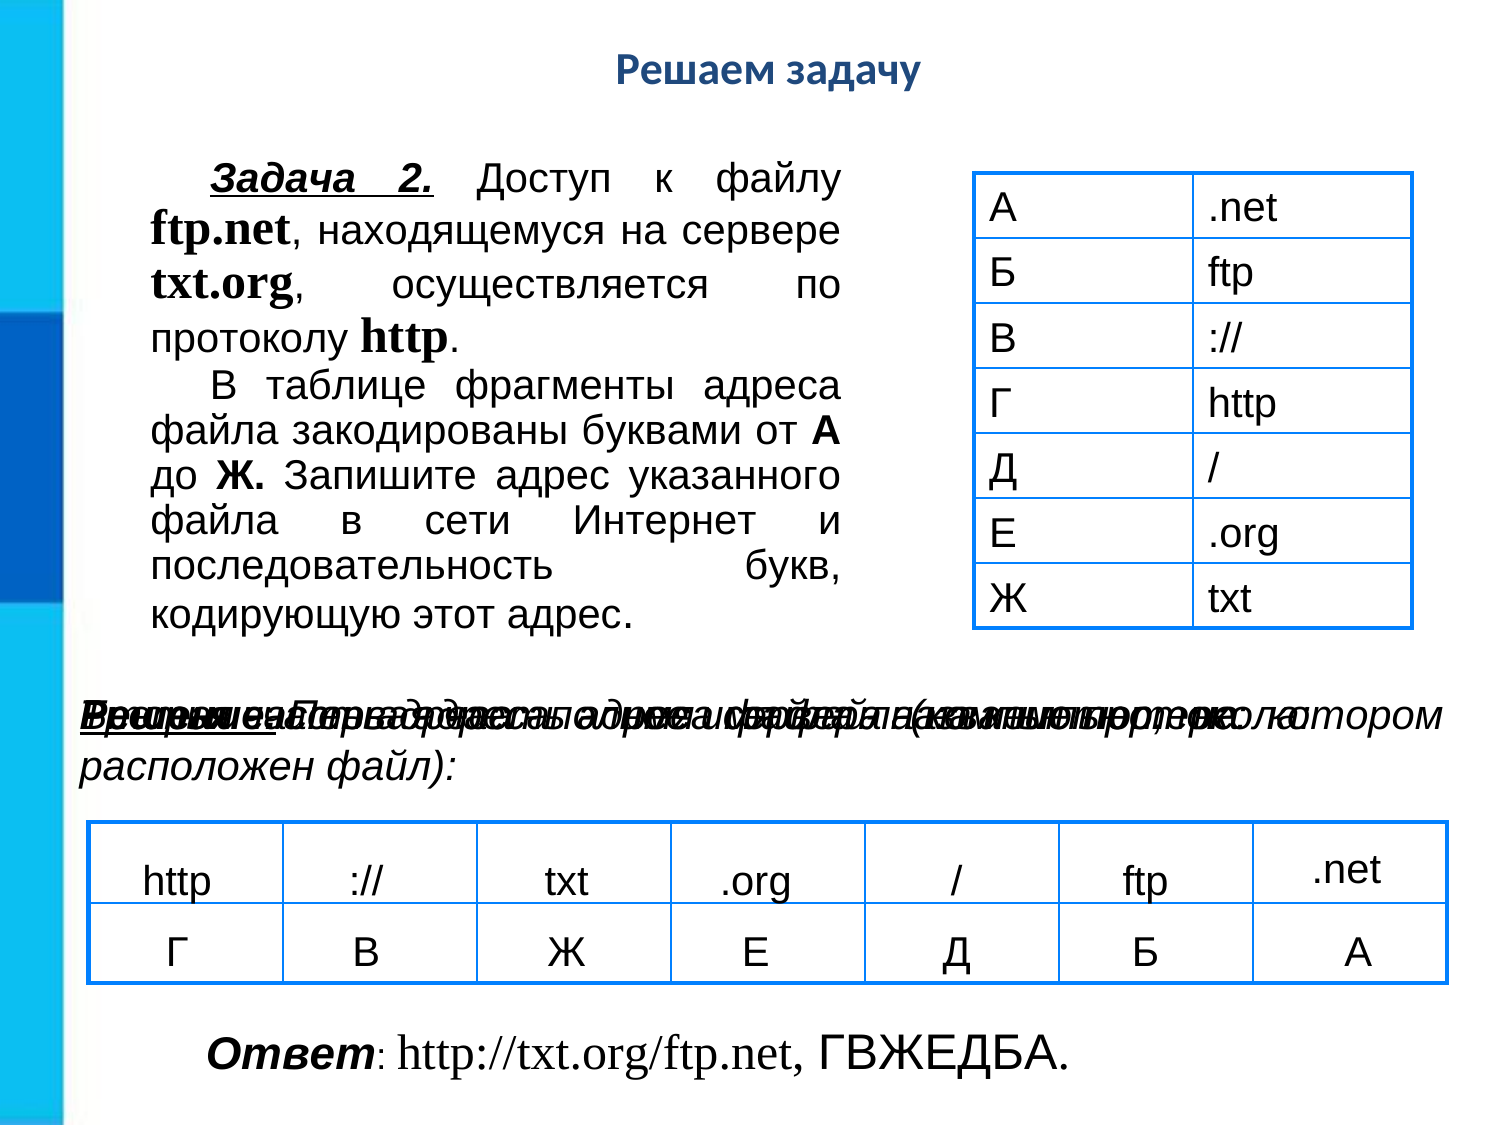

Решаем задачу
Задача 2. Доступ к файлу ftp.net, находящемуся на сервере txt.org, осуществляется по протоколу http.
В таблице фрагменты адреса файла закодированы буквами от А до Ж. Запишите адрес указанного файла в сети Интернет и последовательность букв, кодирующую этот адрес.
| А | .net |
| --- | --- |
| Б | ftp |
| В | :// |
| Г | http |
| Д | / |
| Е | .org |
| Ж | txt |
Решение. Первая часть адреса файла - название протокола:
Вторая часть адреса - имя сервера (компьютер, на котором расположен файл):
Третья часть адреса - полное имя файла на компьютере:
| | | | | | | |
| --- | --- | --- | --- | --- | --- | --- |
| | | | | | | |
.net
http
://
txt
.org
/
ftp
Г
В
Ж
Е
Д
Б
А
Ответ: http://txt.org/ftp.net, ГВЖЕДБА.